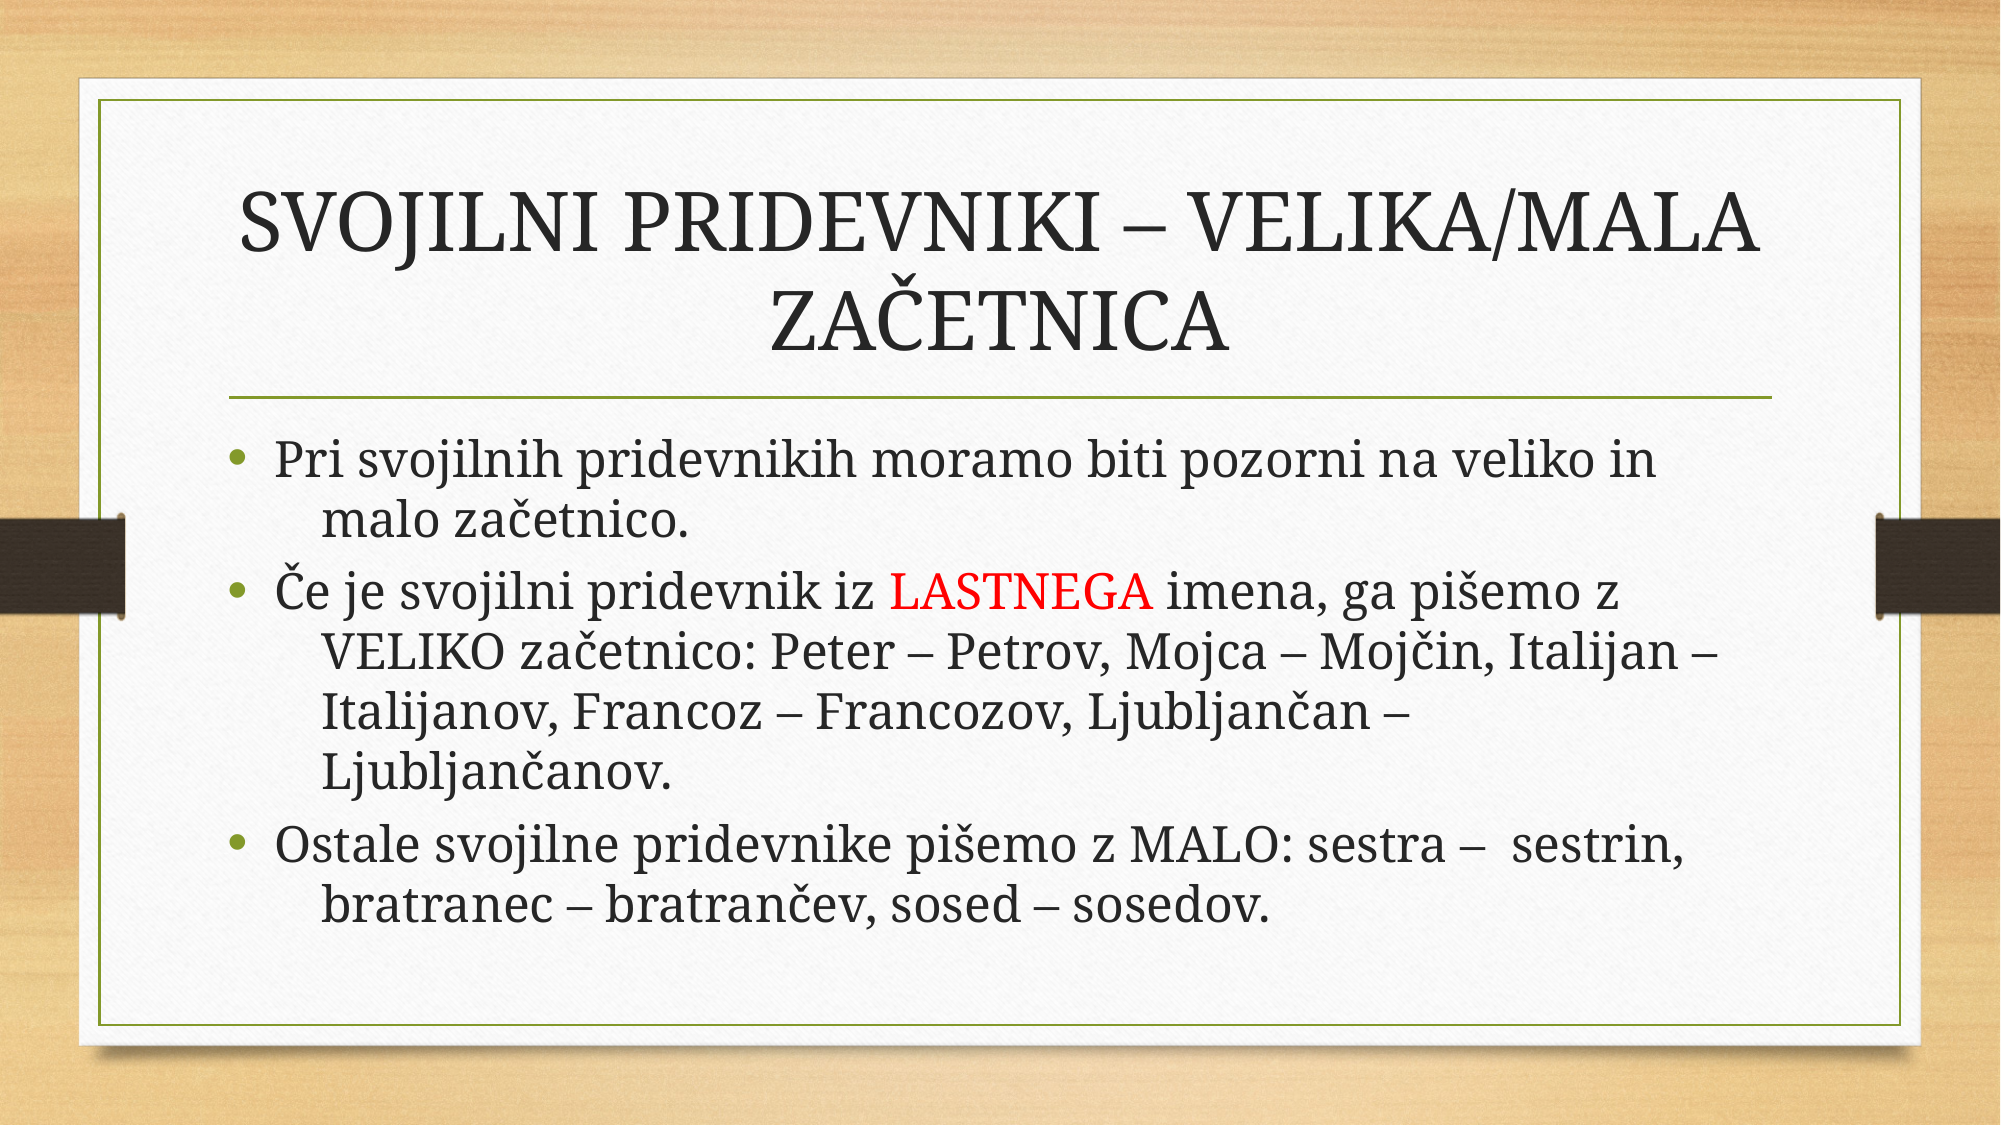

# SVOJILNI PRIDEVNIKI – VELIKA/MALA ZAČETNICA
Pri svojilnih pridevnikih moramo biti pozorni na veliko in malo začetnico.
Če je svojilni pridevnik iz LASTNEGA imena, ga pišemo z VELIKO začetnico: Peter – Petrov, Mojca – Mojčin, Italijan – Italijanov, Francoz – Francozov, Ljubljančan – Ljubljančanov.
Ostale svojilne pridevnike pišemo z MALO: sestra – sestrin, bratranec – bratrančev, sosed – sosedov.